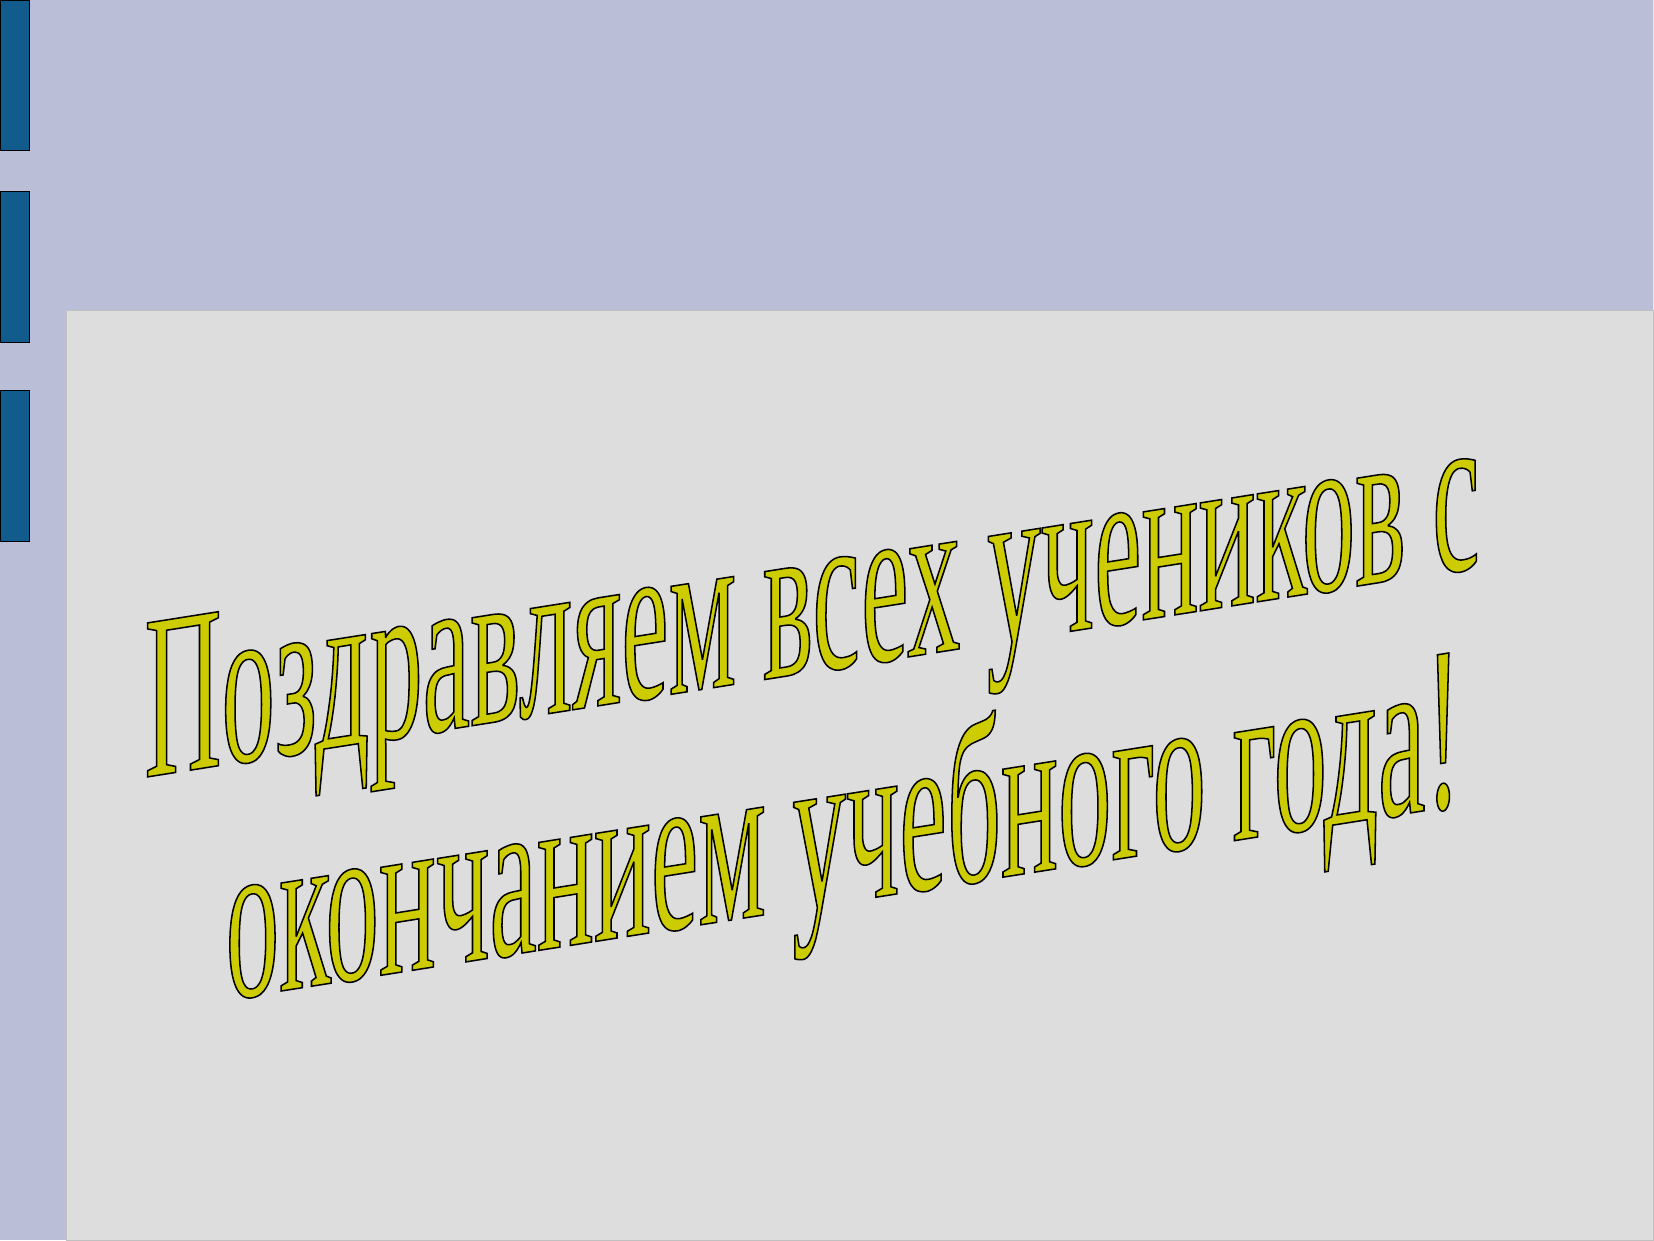

#
Поздравляем всех учеников с
 окончанием учебного года!